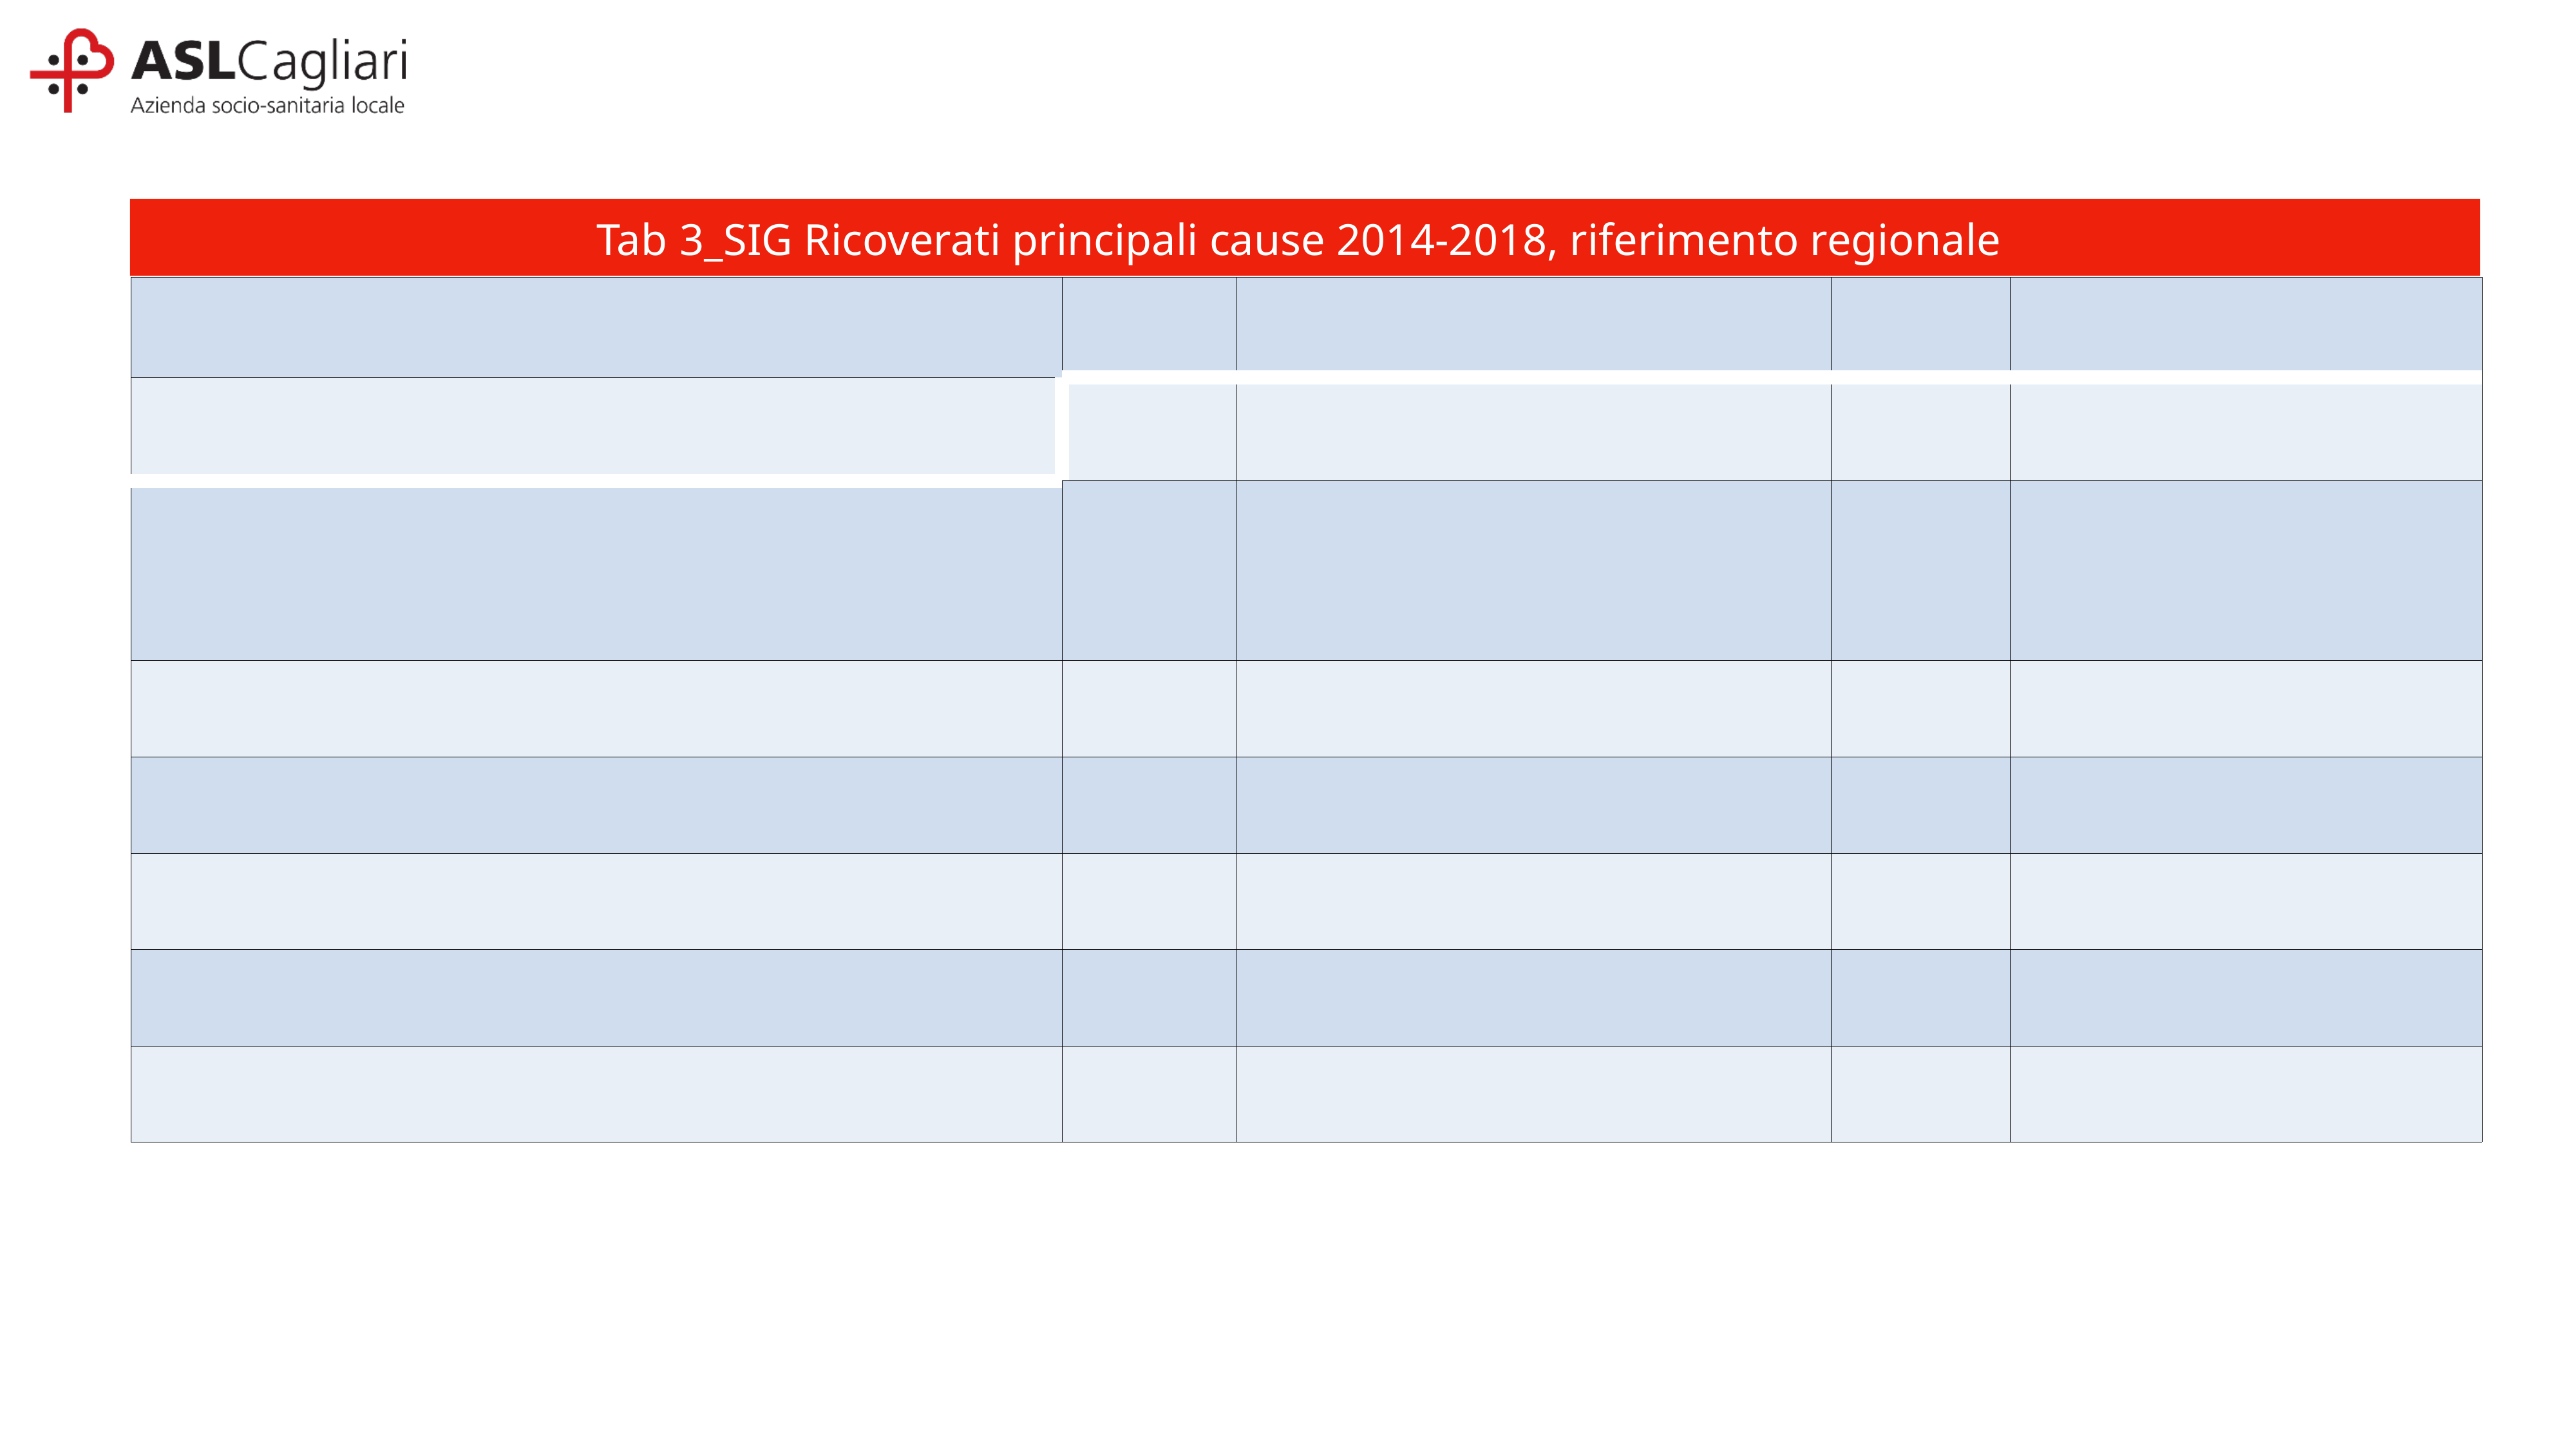

Tab 3_SIG Ricoverati principali cause 2014-2018, riferimento regionale
| | | | | |
| --- | --- | --- | --- | --- |
| | | | | |
| | | | | |
| | | | | |
| | | | | |
| | | | | |
| | | | | |
| | | | | |